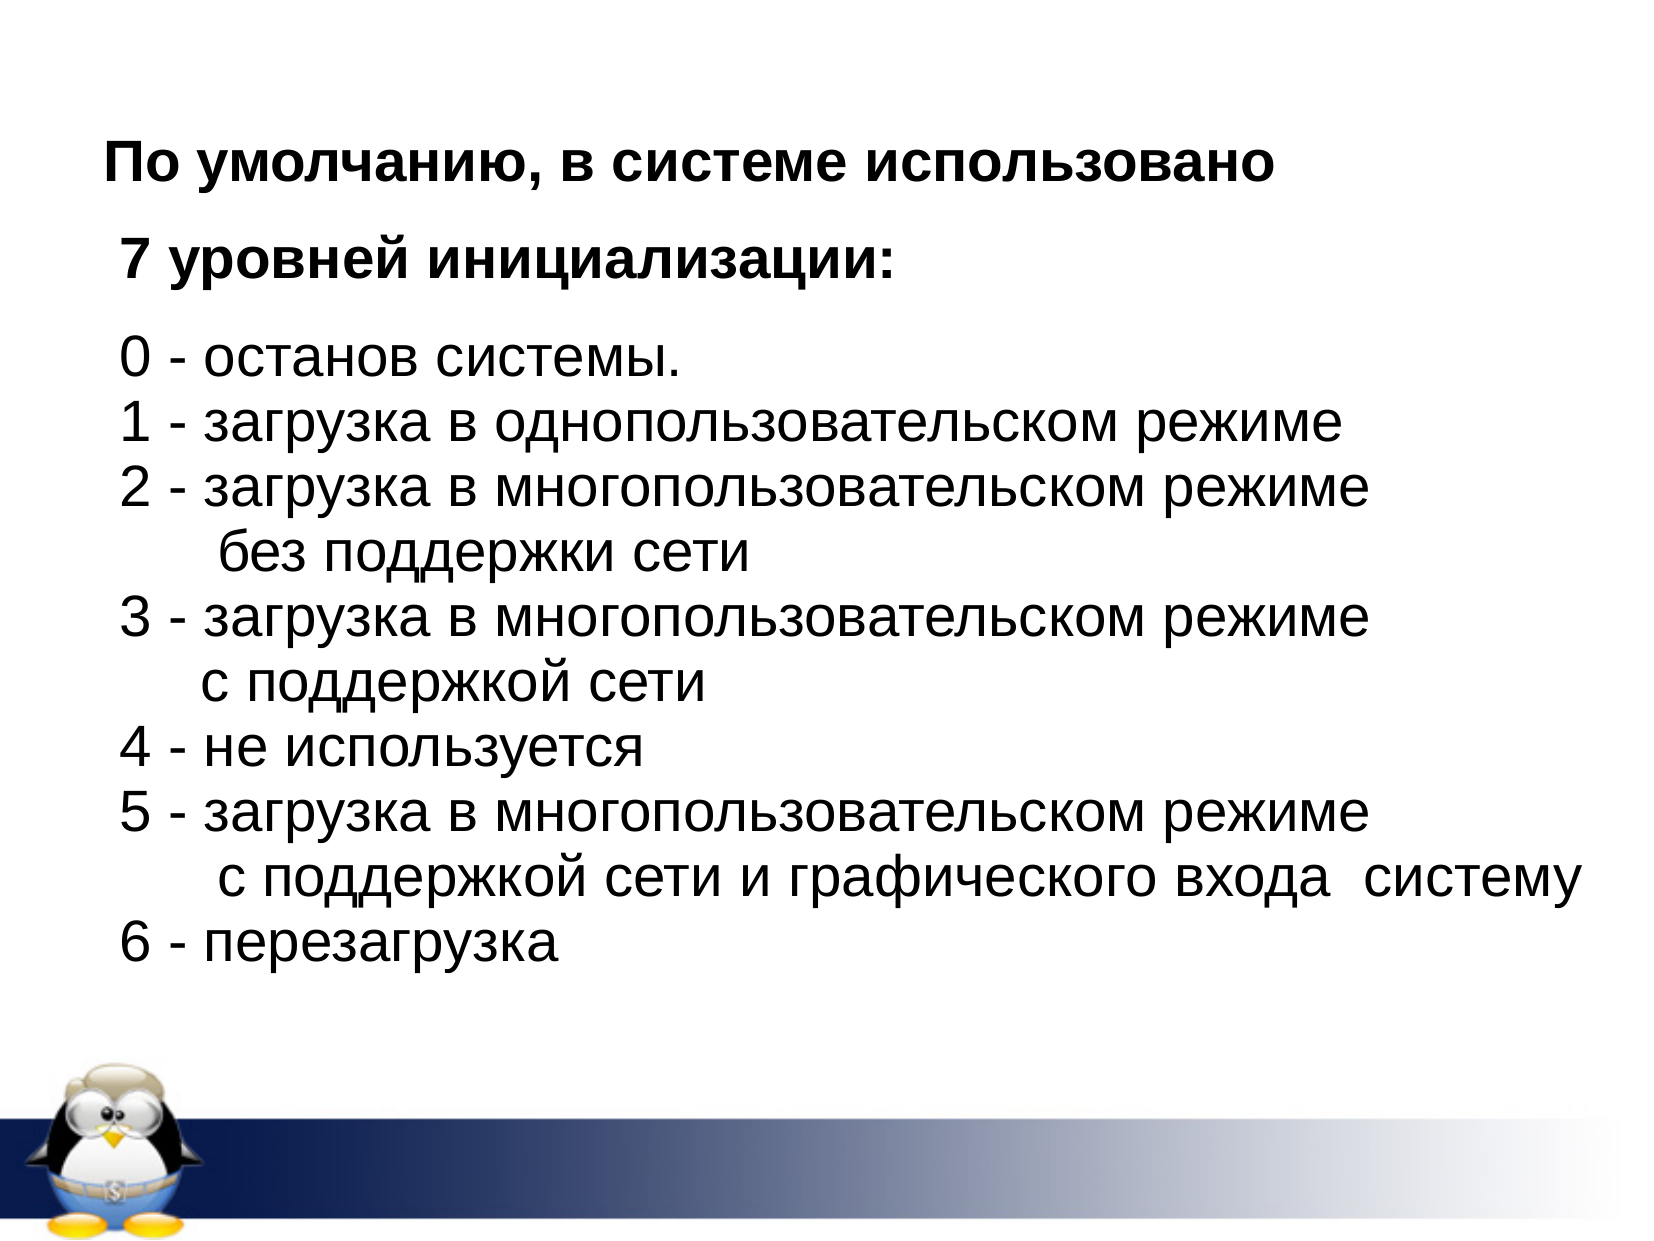

По умолчанию, в системе использовано
 7 уровней инициализации:
 0 - останов системы.
 1 - загрузка в однопользовательском режиме
 2 - загрузка в многопользовательском режиме
 без поддержки сети
 3 - загрузка в многопользовательском режиме
 с поддержкой сети
 4 - не используется
 5 - загрузка в многопользовательском режиме
 с поддержкой сети и графического входа систему
 6 - перезагрузка